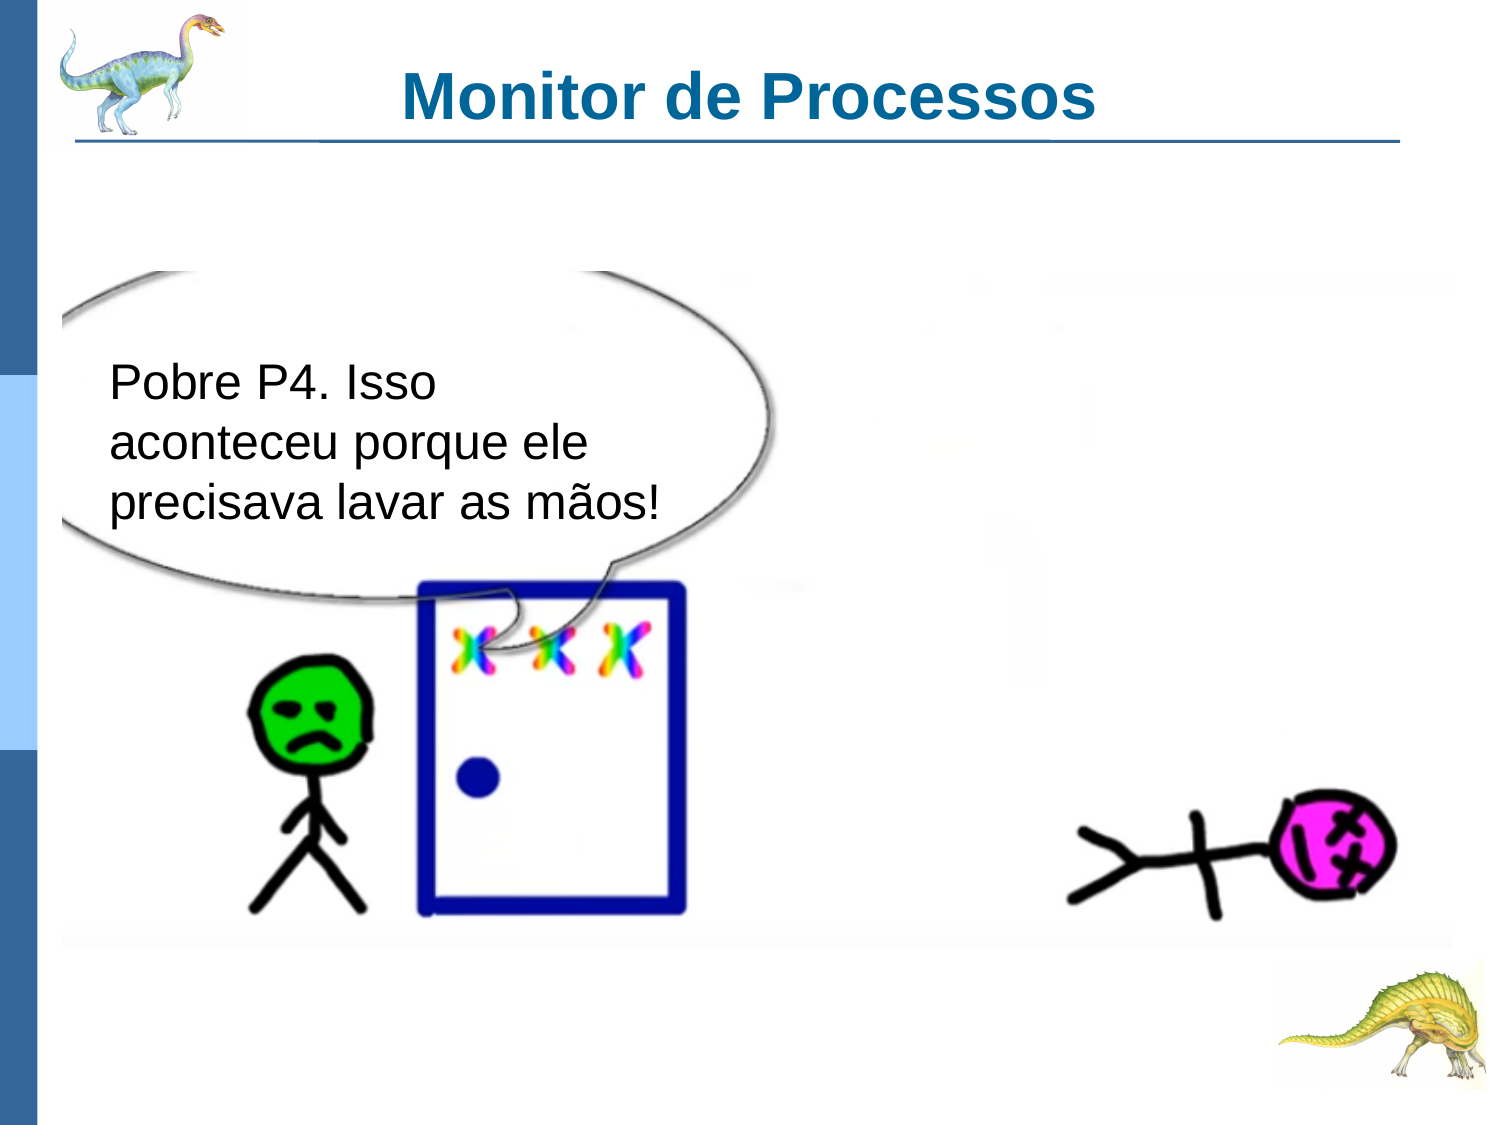

Monitor de Processos
Pobre P4. Isso aconteceu porque ele precisava lavar as mãos!